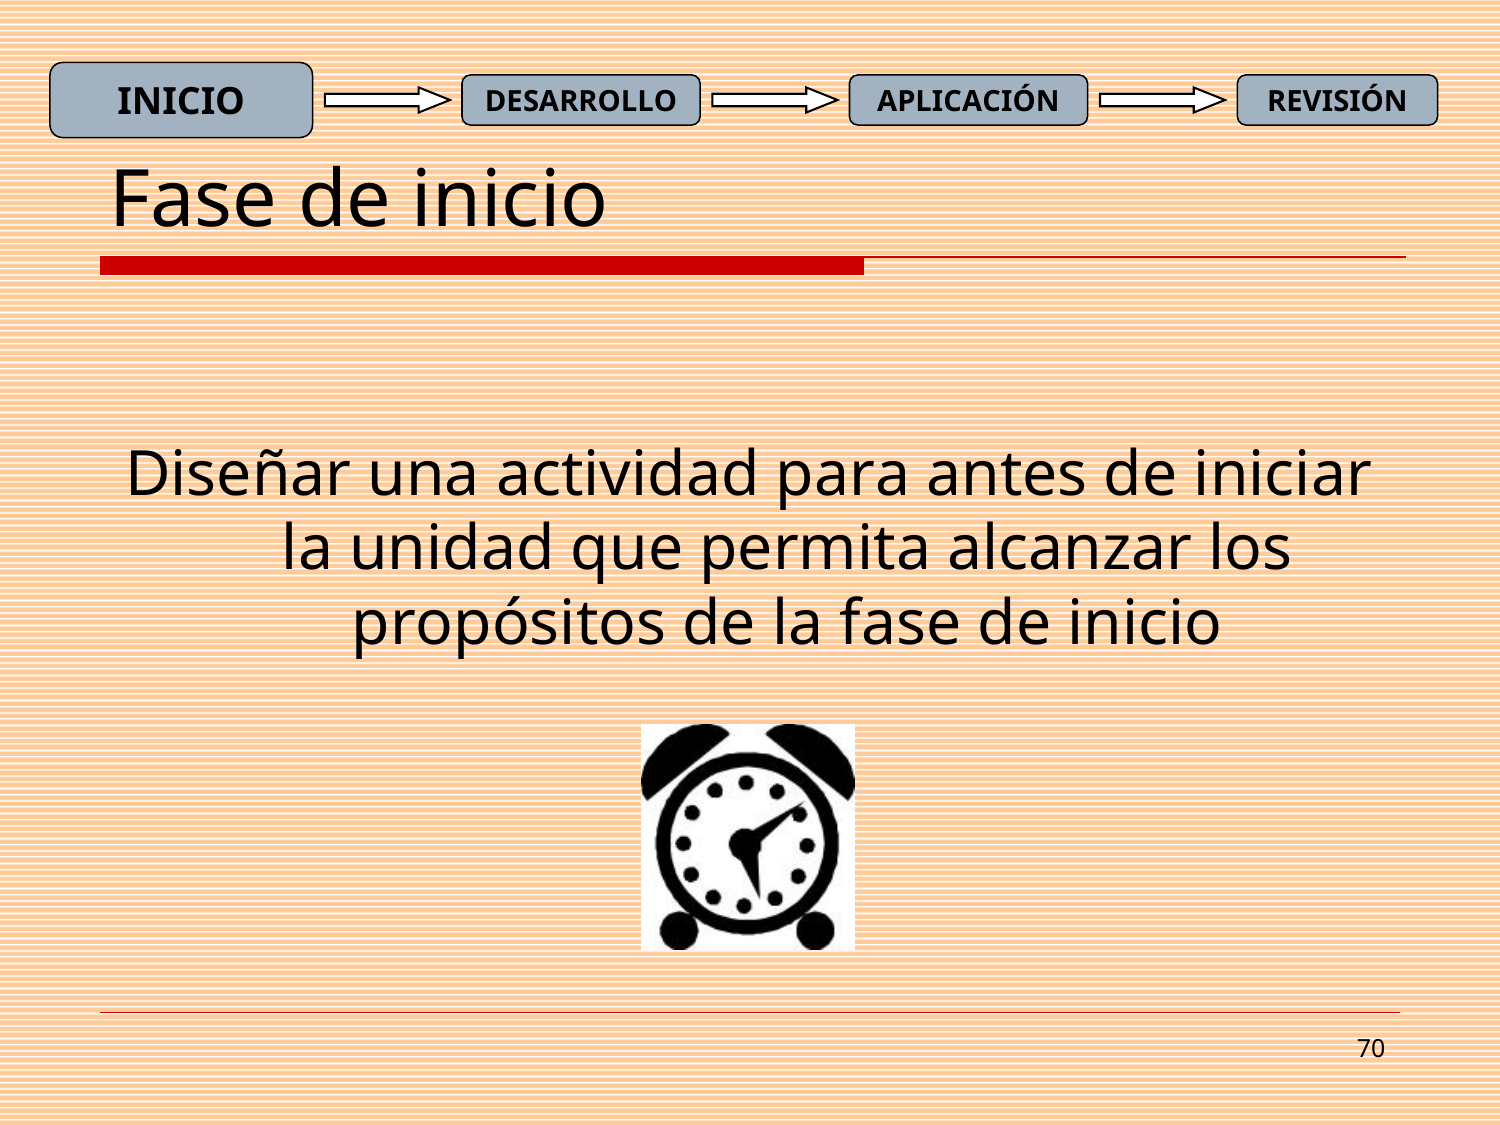

# Fase de inicio
INICIO
DESARROLLO
APLICACIÓN
REVISIÓN
Diseñar una actividad para antes de iniciar la unidad que permita alcanzar los propósitos de la fase de inicio